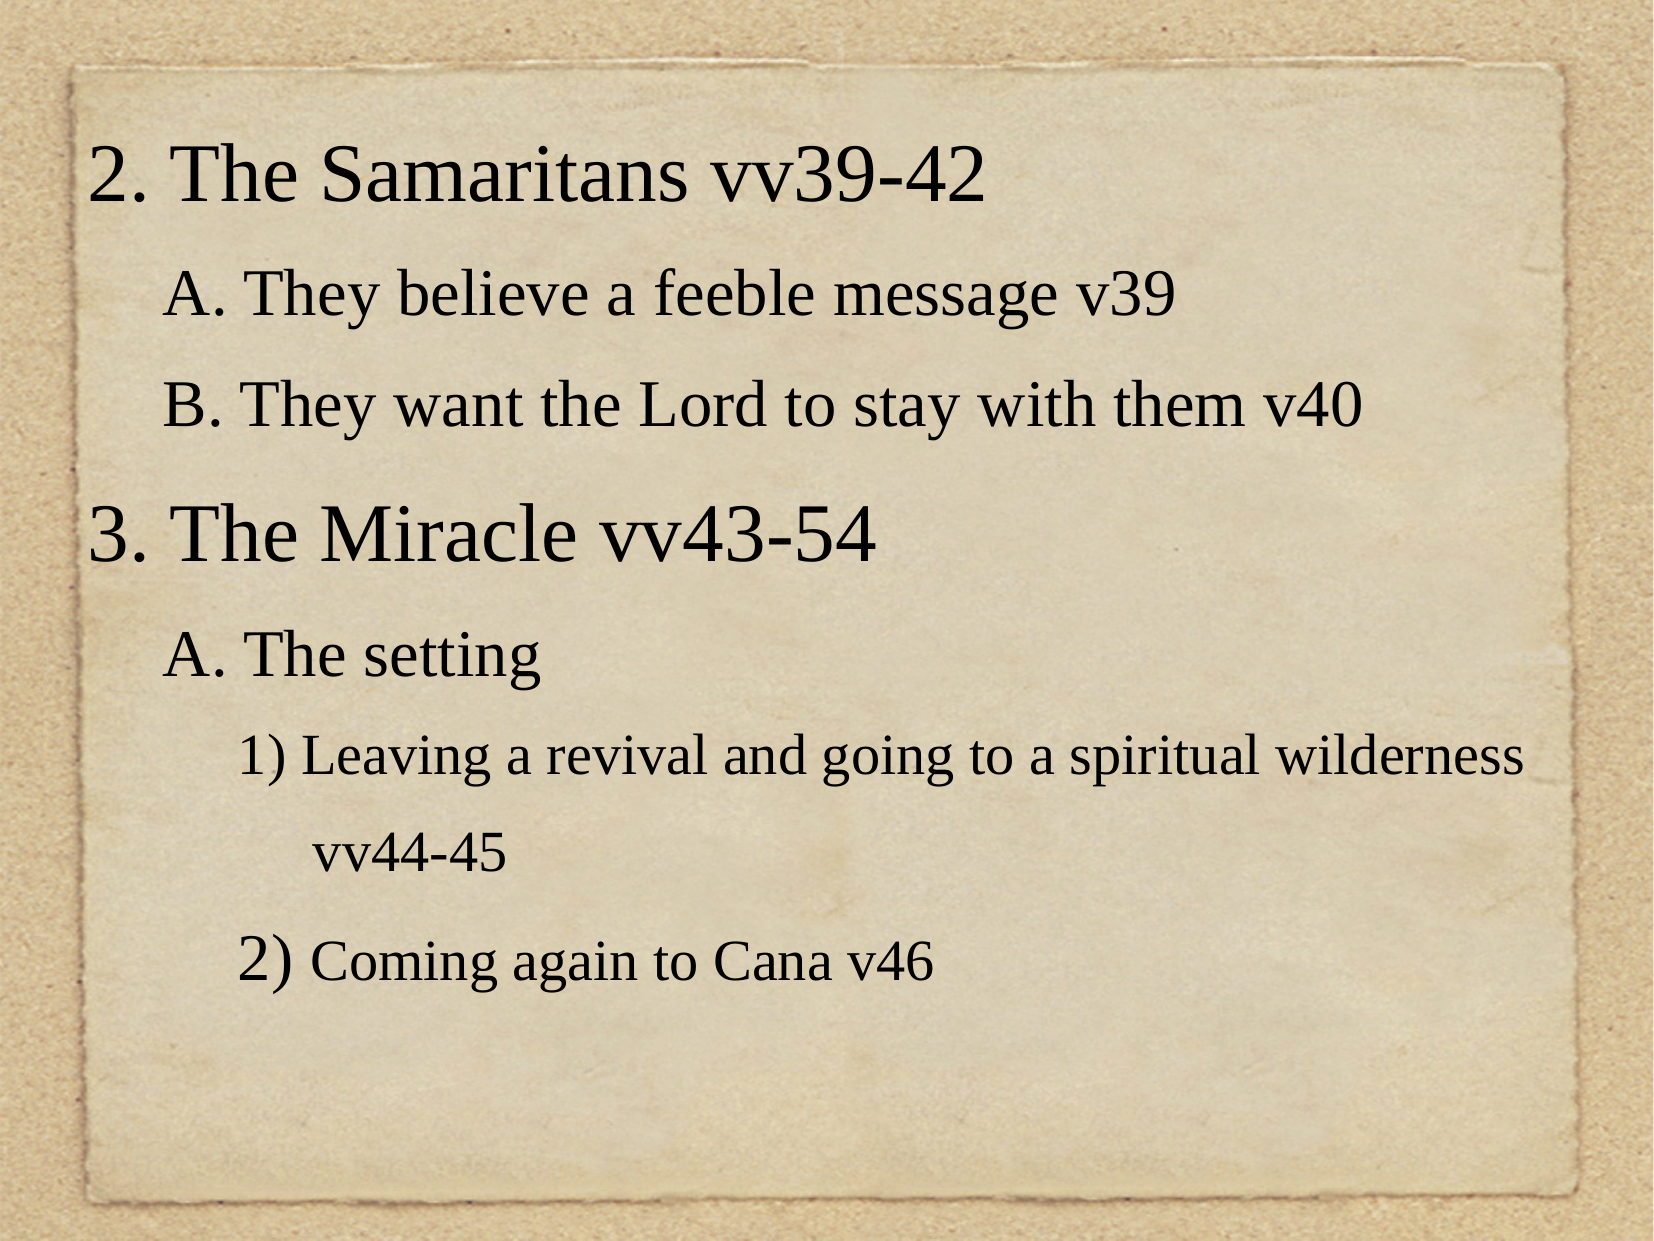

2. The Samaritans vv39-42
	A. They believe a feeble message v39
	B. They want the Lord to stay with them v40
3. The Miracle vv43-54
	A. The setting
		1) Leaving a revival and going to a spiritual wilderness 				vv44-45
		2) Coming again to Cana v46